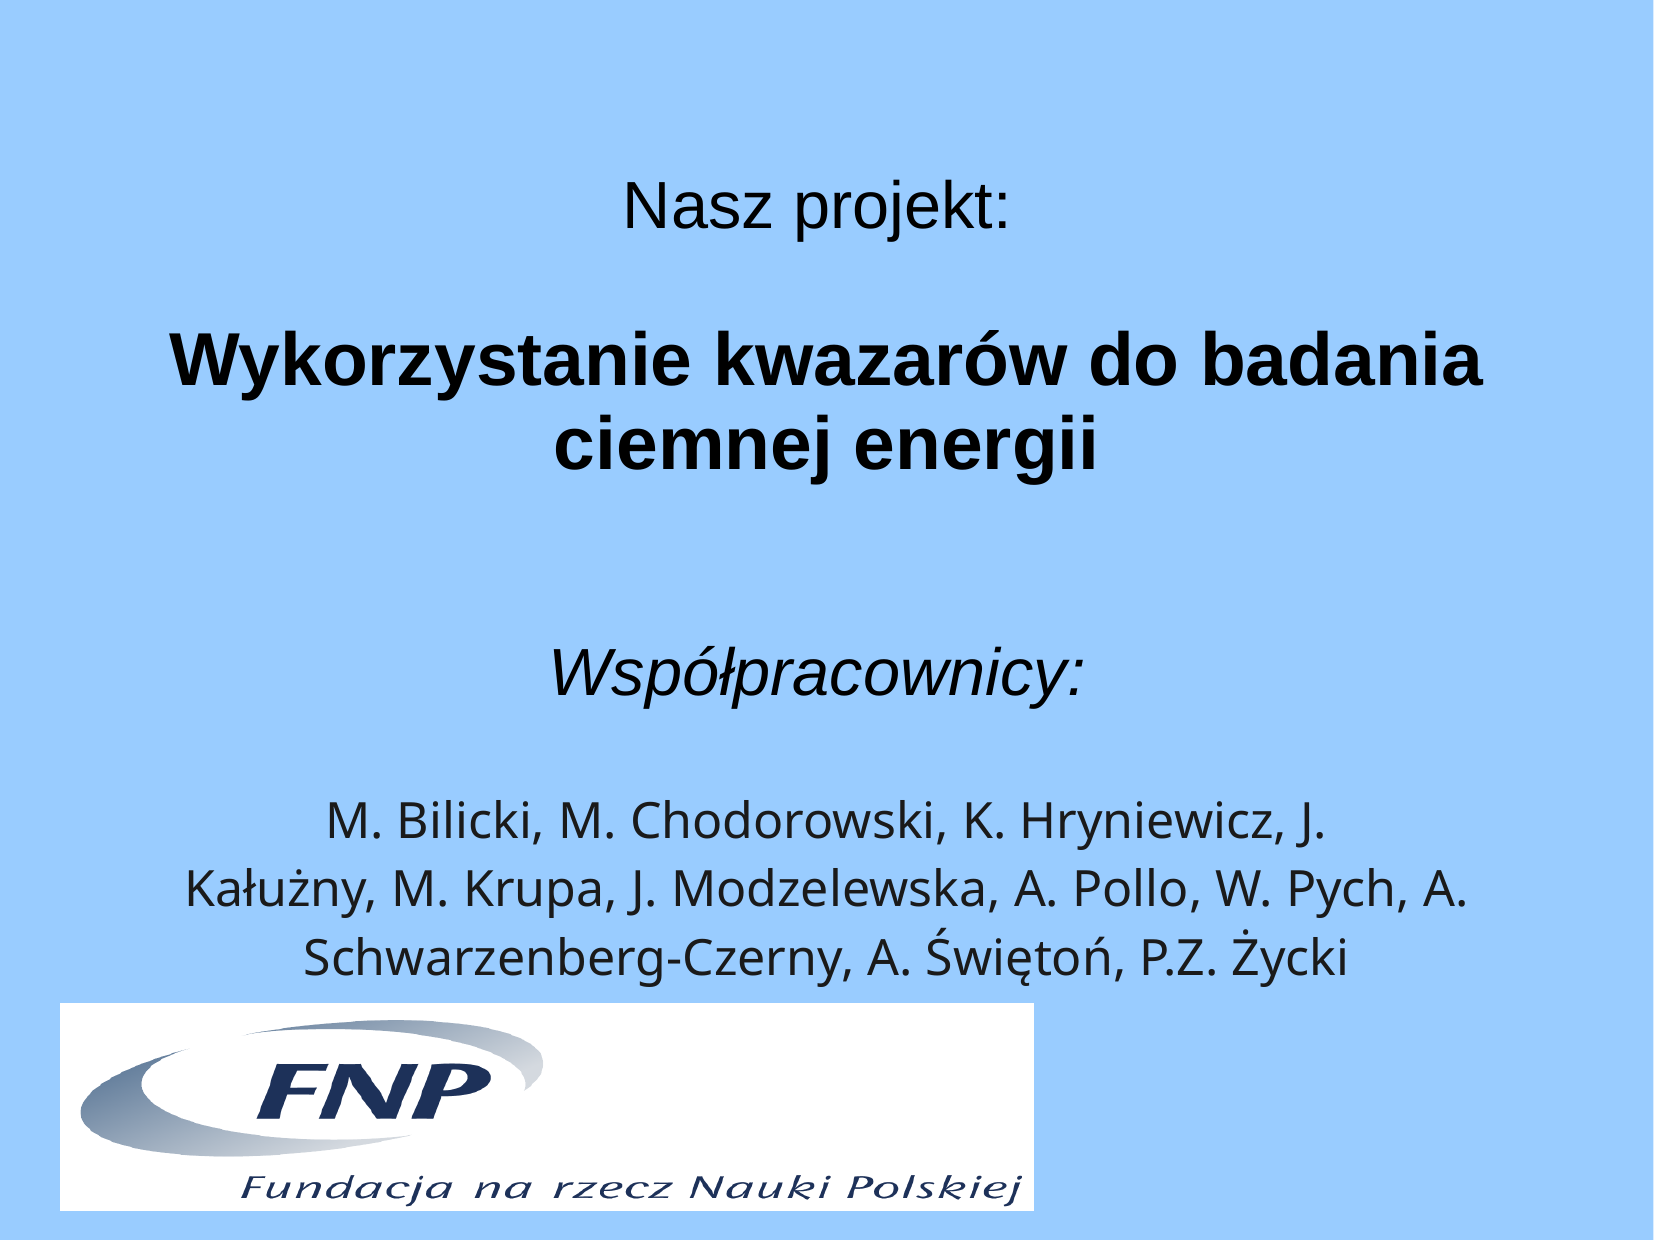

# Nasz projekt:
Wykorzystanie kwazarów do badania ciemnej energii
Współpracownicy:
M. Bilicki, M. Chodorowski, K. Hryniewicz, J.
Kałużny, M. Krupa, J. Modzelewska, A. Pollo, W. Pych, A.
Schwarzenberg-Czerny, A. Świętoń, P.Z. Życki